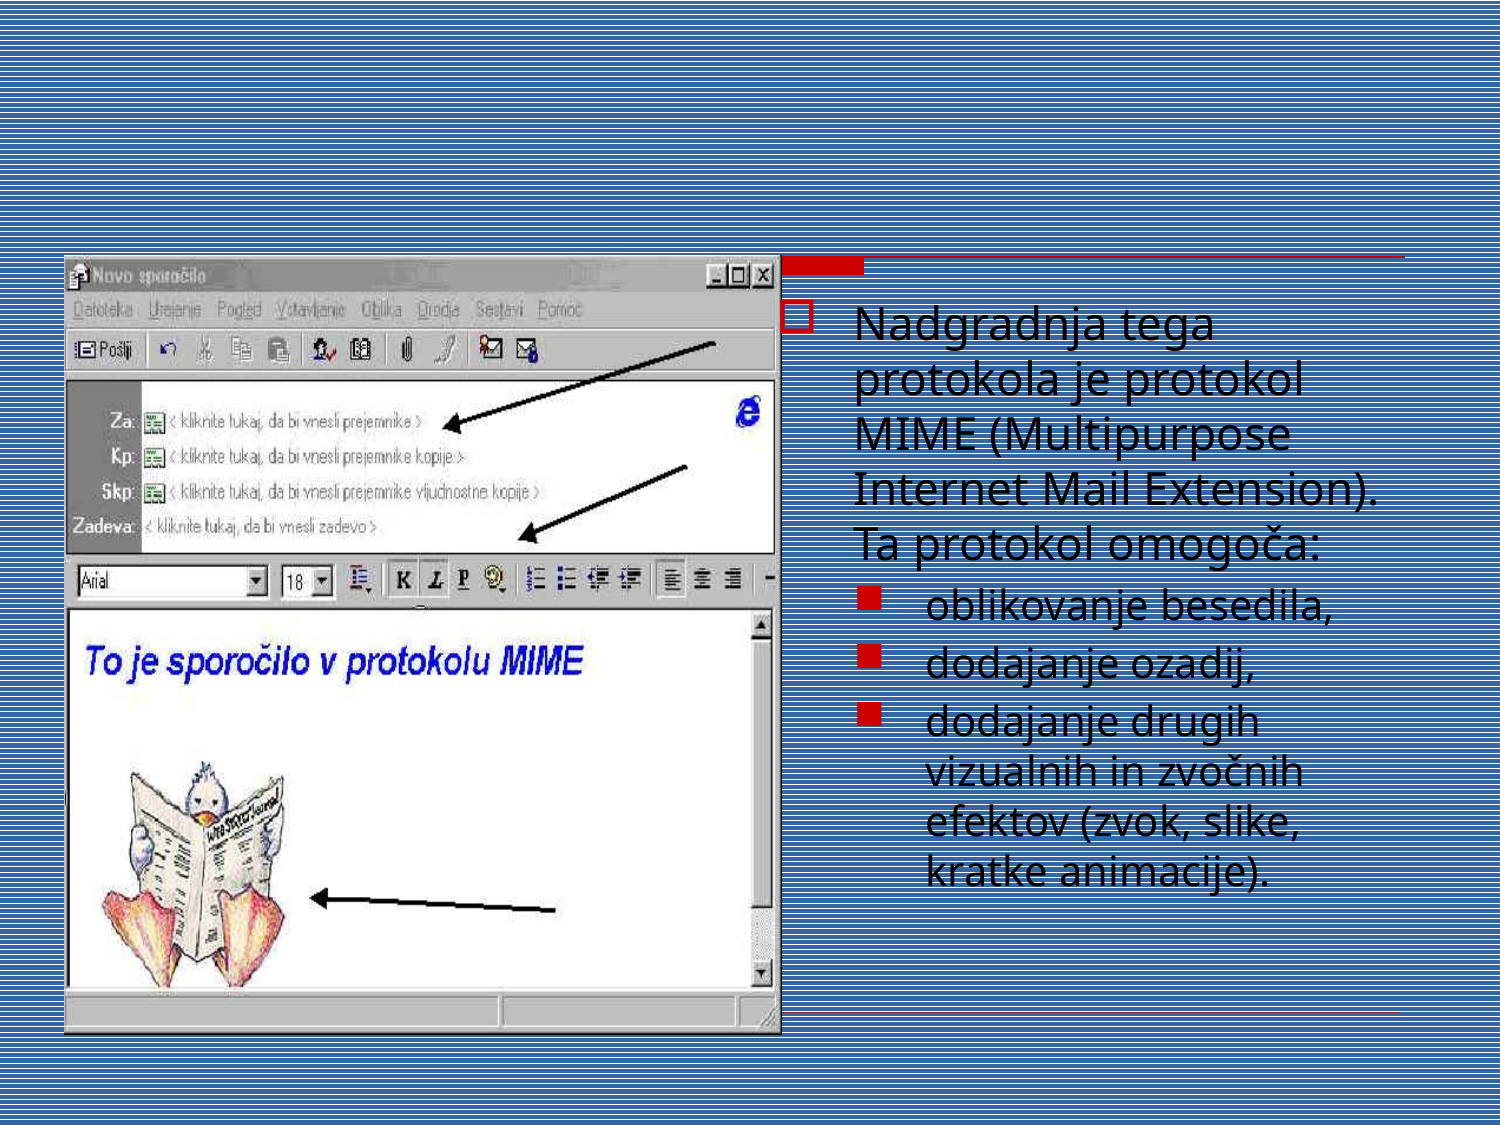

#
Nadgradnja tega protokola je protokol MIME (Multipurpose Internet Mail Extension). Ta protokol omogoča:
oblikovanje besedila,
dodajanje ozadij,
dodajanje drugih vizualnih in zvočnih efektov (zvok, slike, kratke animacije).